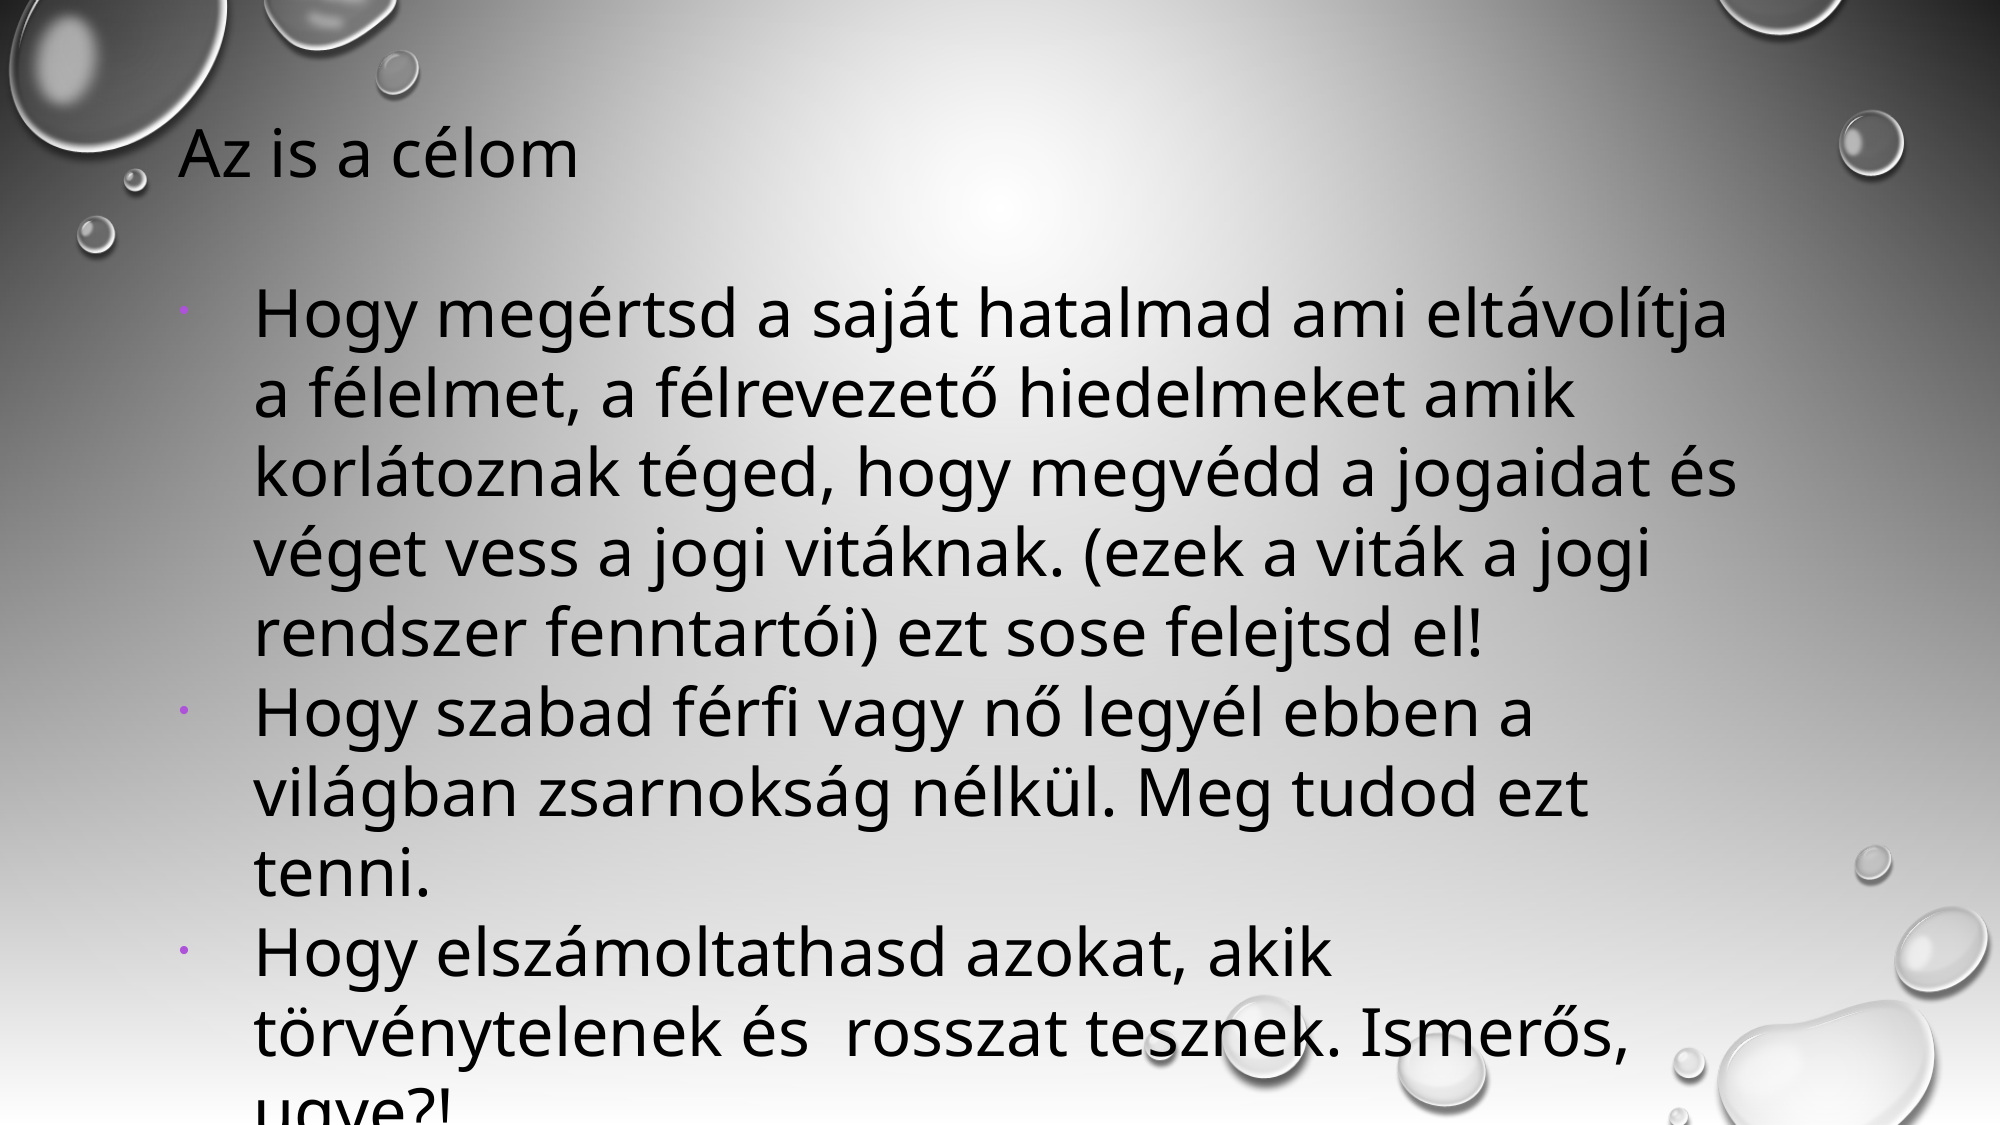

Az is a célom
Hogy megértsd a saját hatalmad ami eltávolítja a félelmet, a félrevezető hiedelmeket amik korlátoznak téged, hogy megvédd a jogaidat és véget vess a jogi vitáknak. (ezek a viták a jogi rendszer fenntartói) ezt sose felejtsd el!
Hogy szabad férfi vagy nő legyél ebben a világban zsarnokság nélkül. Meg tudod ezt tenni.
Hogy elszámoltathasd azokat, akik törvénytelenek és rosszat tesznek. Ismerős, ugye?!